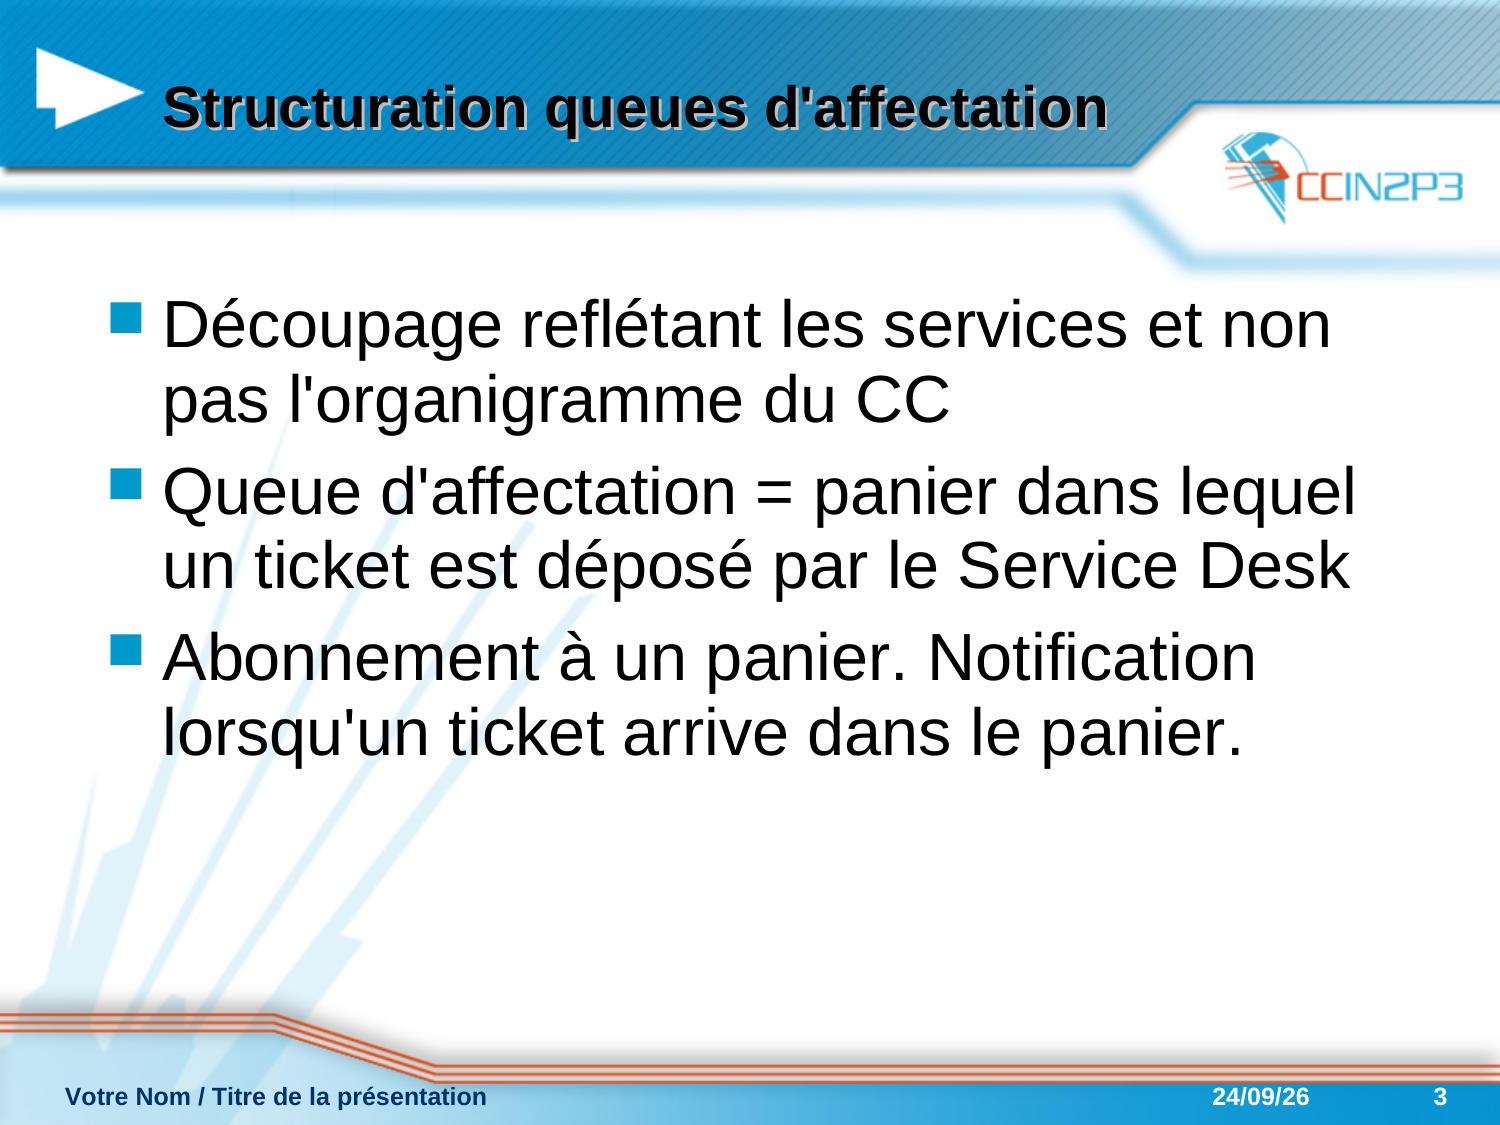

# Structuration queues d'affectation
Découpage reflétant les services et non pas l'organigramme du CC
Queue d'affectation = panier dans lequel un ticket est déposé par le Service Desk
Abonnement à un panier. Notification lorsqu'un ticket arrive dans le panier.
Votre Nom / Titre de la présentation
3